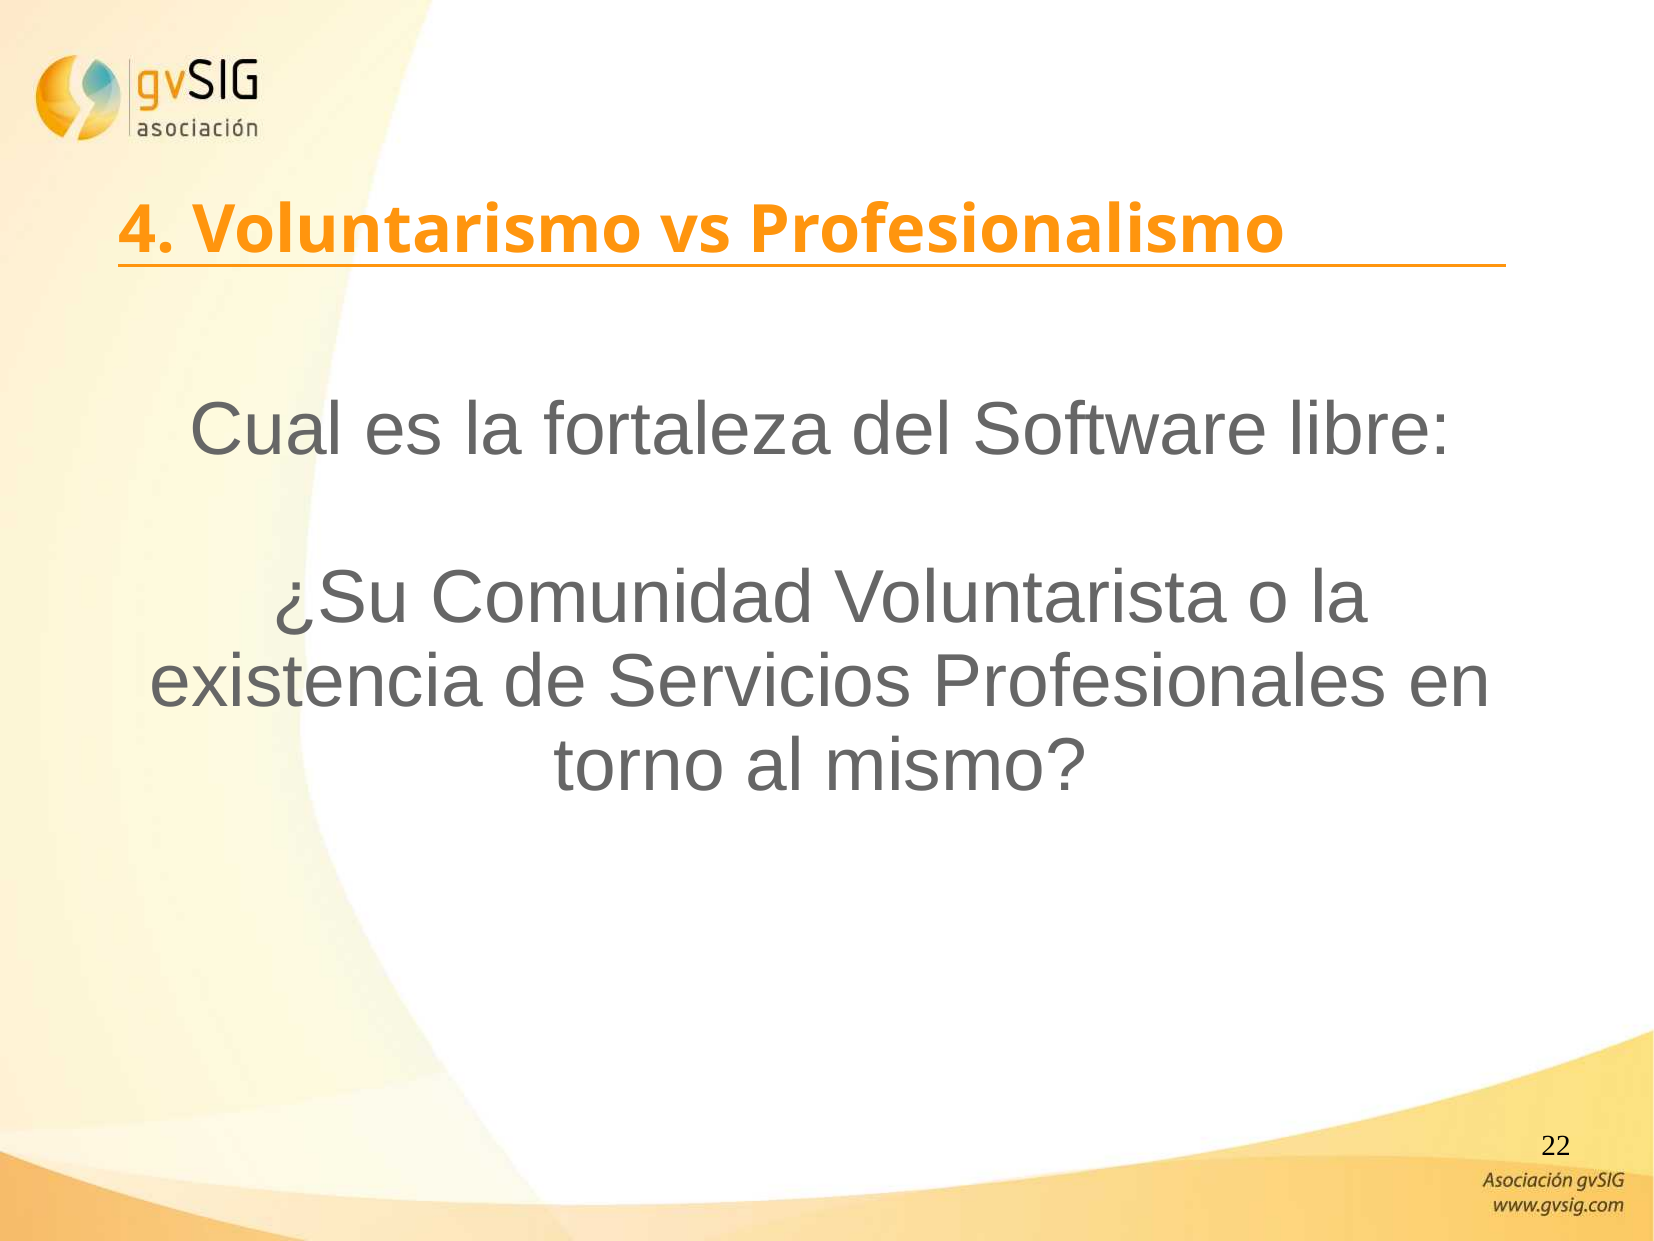

# 4. Voluntarismo vs Profesionalismo
Cual es la fortaleza del Software libre:
¿Su Comunidad Voluntarista o la existencia de Servicios Profesionales en torno al mismo?
22